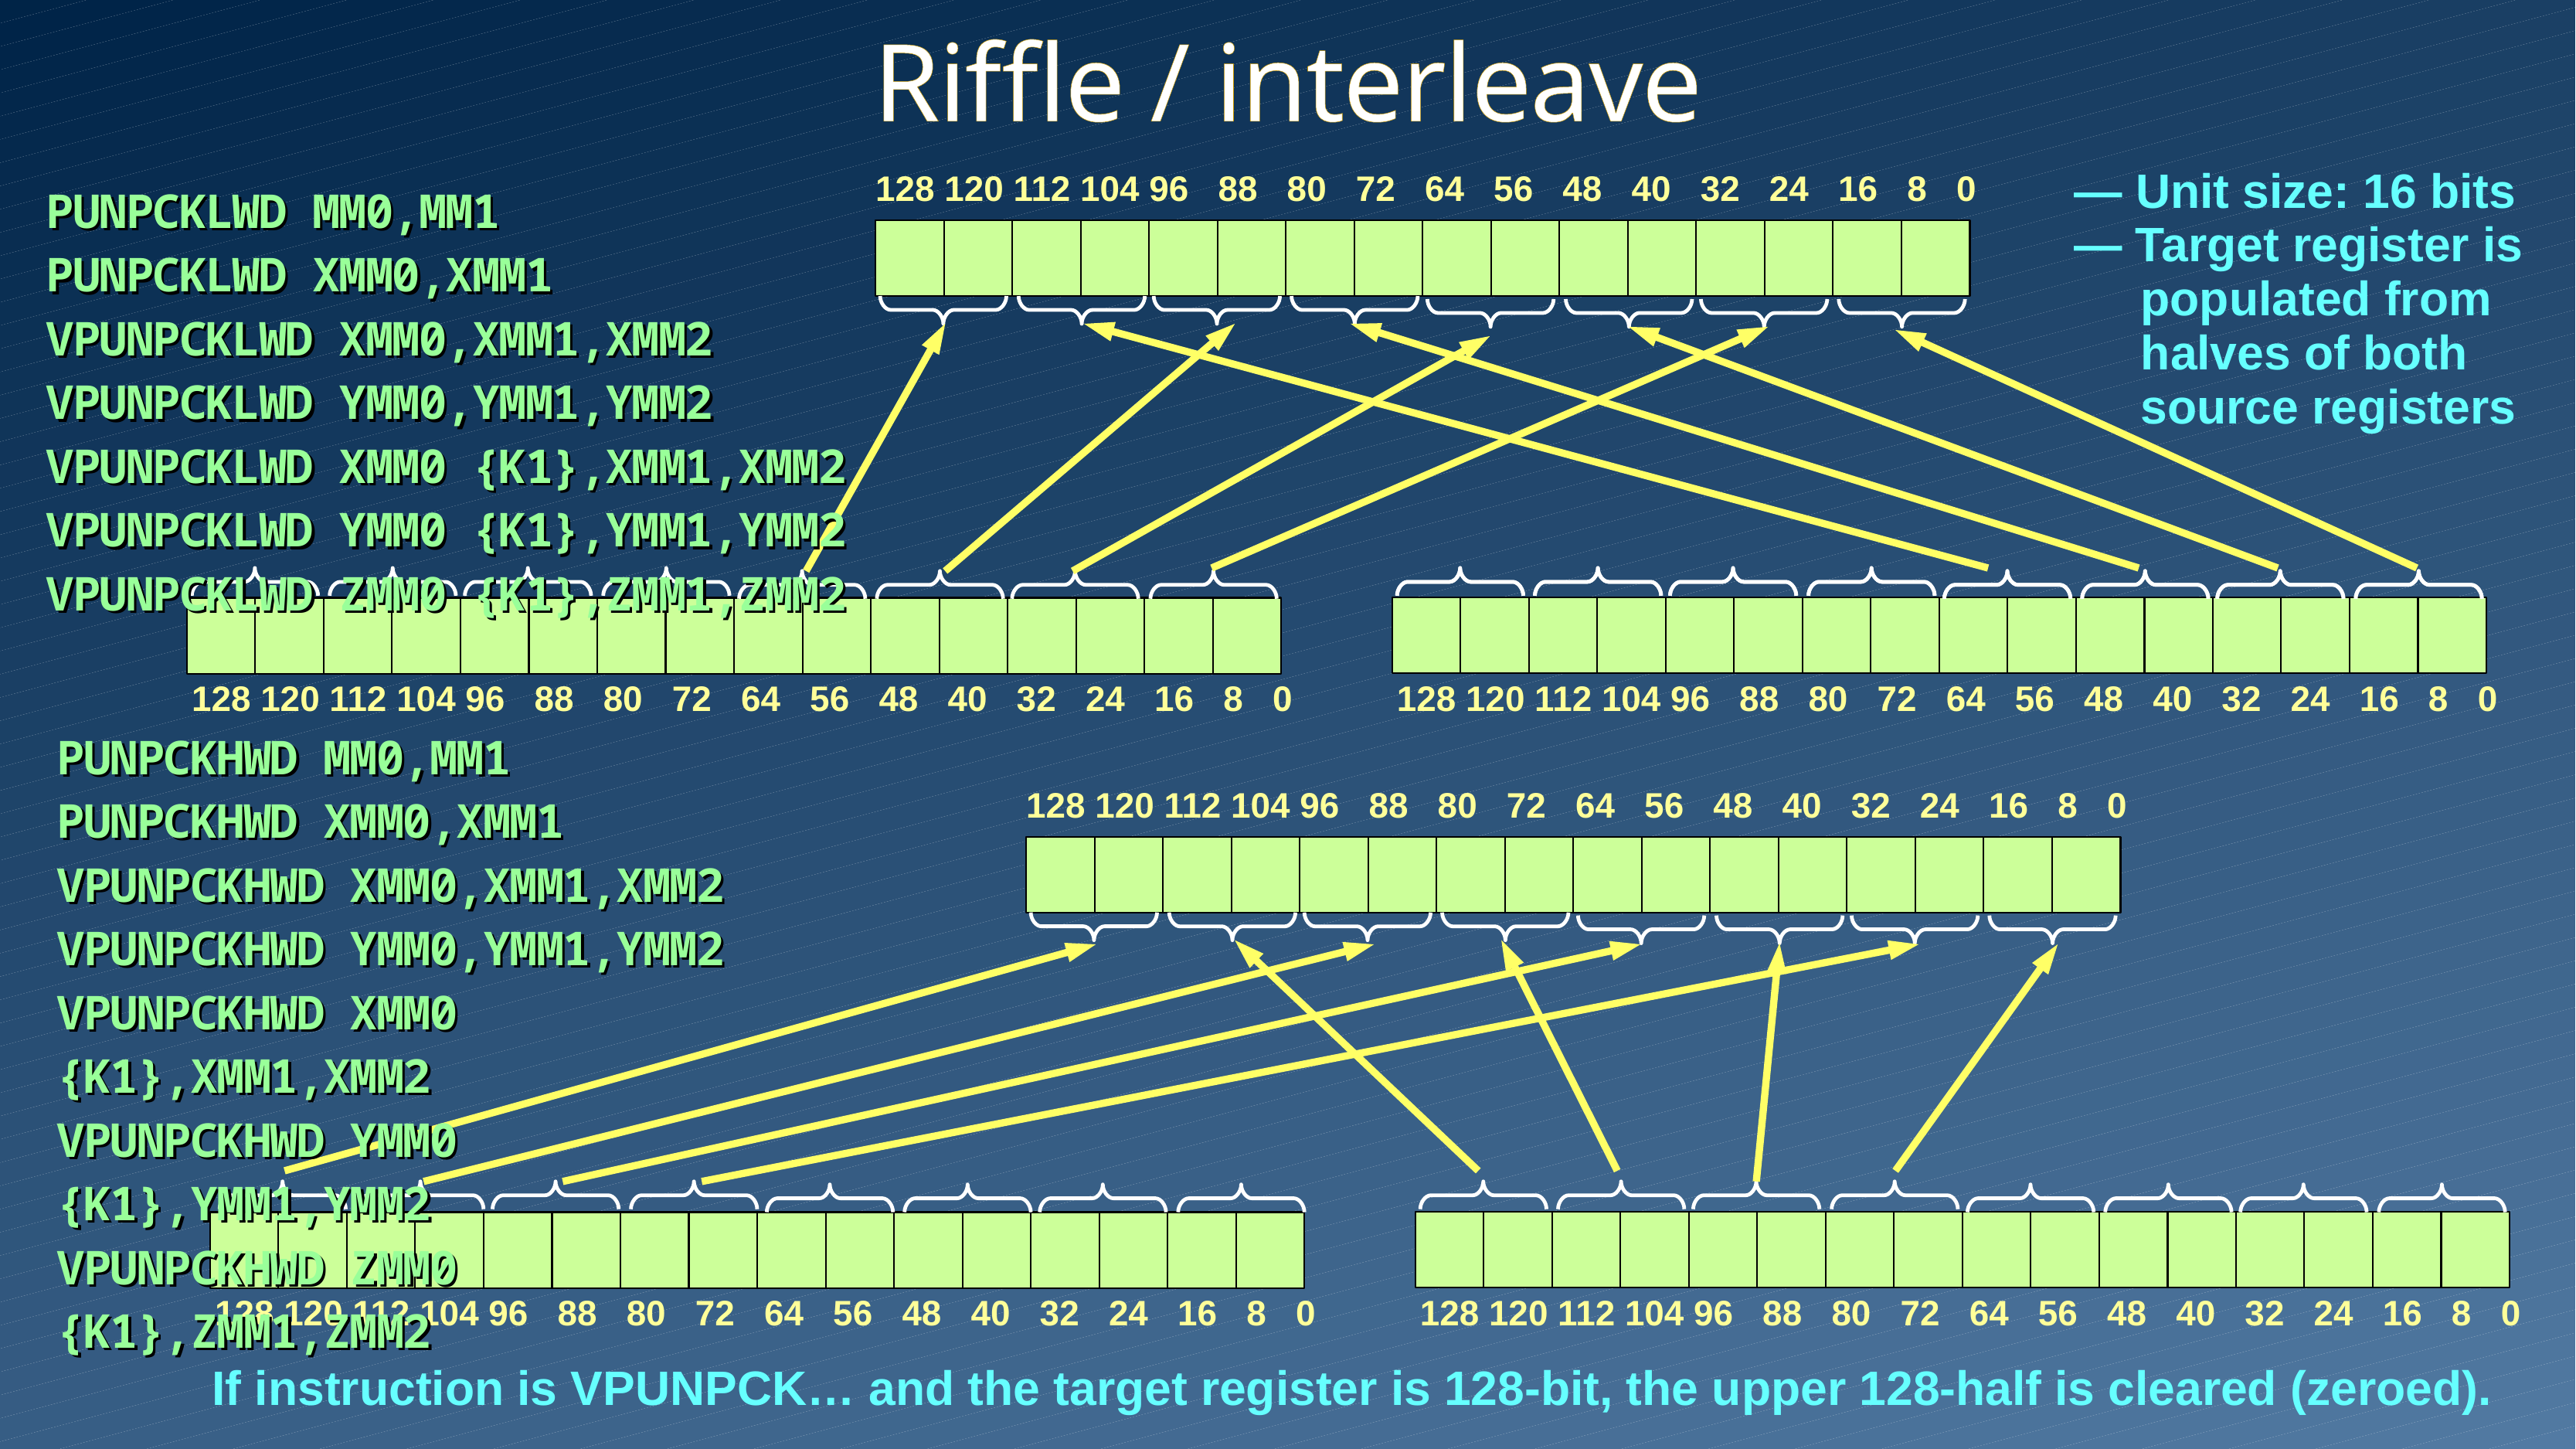

# Riffle / interleave
— Unit size: 16 bits
— Target register is
 populated from
 halves of both
 source registers
128 120 112 104 96 88 80 72 64 56 48 40 32 24 16 8 0
PUNPCKLWD MM0,MM1
PUNPCKLWD XMM0,XMM1
VPUNPCKLWD XMM0,XMM1,XMM2
VPUNPCKLWD YMM0,YMM1,YMM2
VPUNPCKLWD XMM0 {K1},XMM1,XMM2
VPUNPCKLWD YMM0 {K1},YMM1,YMM2
VPUNPCKLWD ZMM0 {K1},ZMM1,ZMM2
128 120 112 104 96 88 80 72 64 56 48 40 32 24 16 8 0
128 120 112 104 96 88 80 72 64 56 48 40 32 24 16 8 0
PUNPCKHWD MM0,MM1
PUNPCKHWD XMM0,XMM1
VPUNPCKHWD XMM0,XMM1,XMM2
VPUNPCKHWD YMM0,YMM1,YMM2
VPUNPCKHWD XMM0 {K1},XMM1,XMM2
VPUNPCKHWD YMM0 {K1},YMM1,YMM2
VPUNPCKHWD ZMM0 {K1},ZMM1,ZMM2
128 120 112 104 96 88 80 72 64 56 48 40 32 24 16 8 0
128 120 112 104 96 88 80 72 64 56 48 40 32 24 16 8 0
128 120 112 104 96 88 80 72 64 56 48 40 32 24 16 8 0
If instruction is VPUNPCK… and the target register is 128-bit, the upper 128-half is cleared (zeroed).